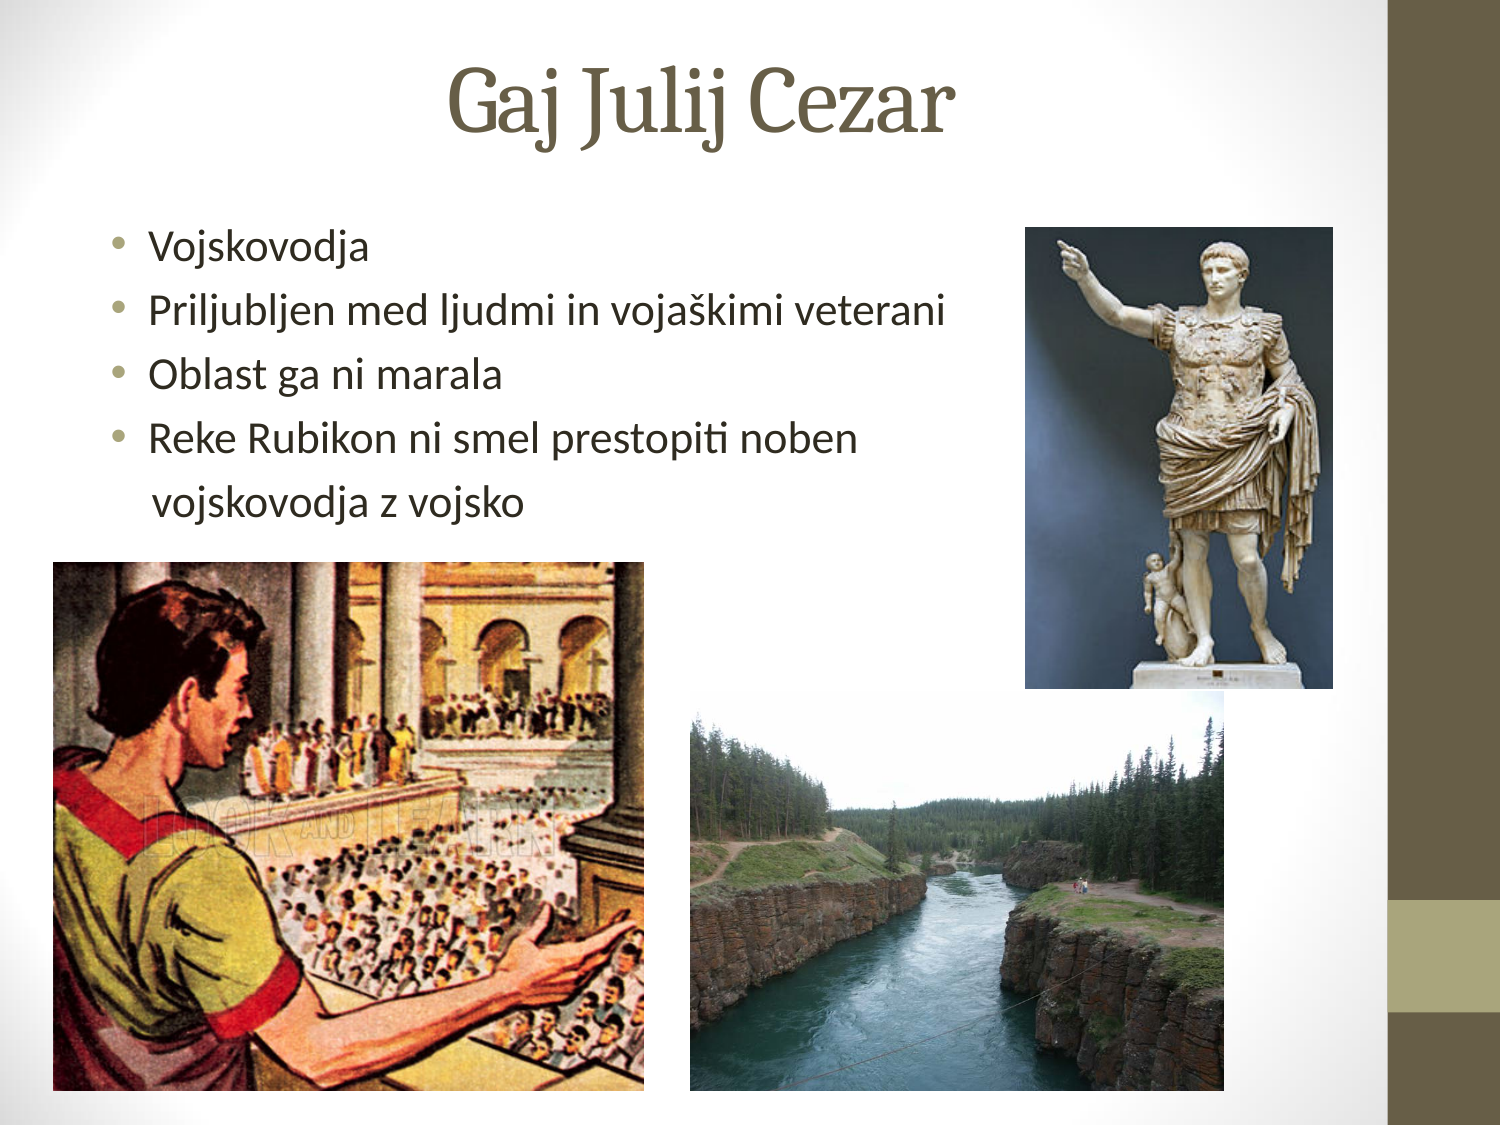

# Gaj Julij Cezar
Vojskovodja
Priljubljen med ljudmi in vojaškimi veterani
Oblast ga ni marala
Reke Rubikon ni smel prestopiti noben
 vojskovodja z vojsko